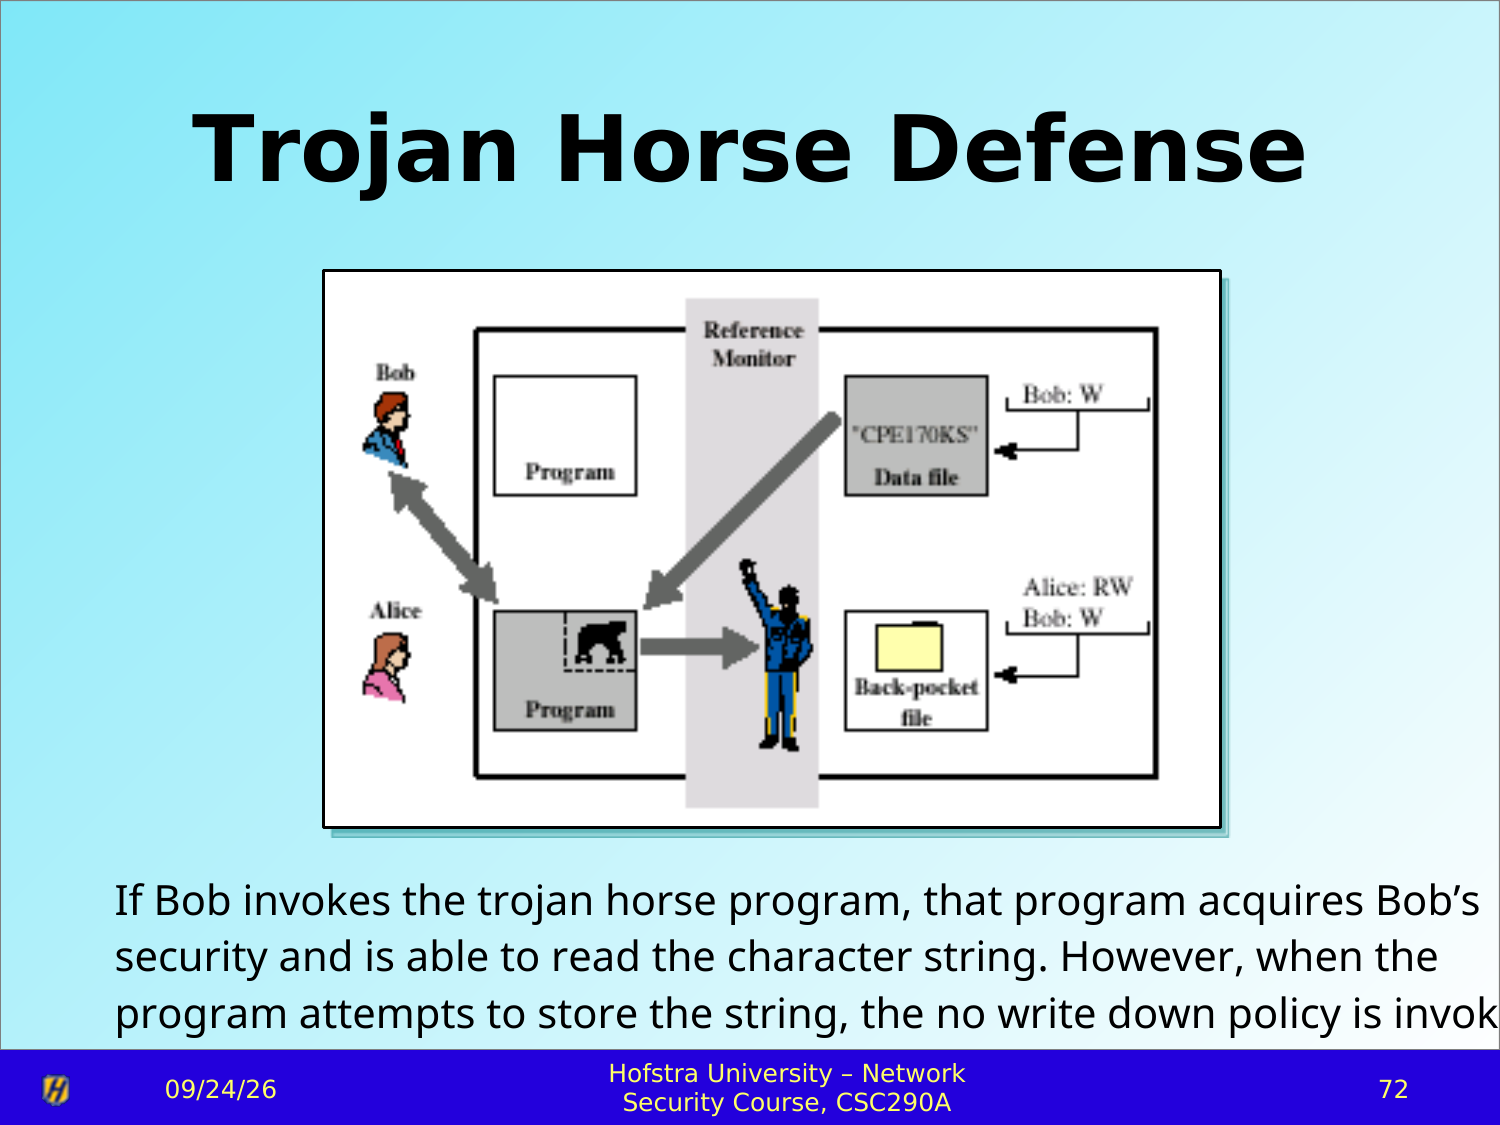

# Trojan Horse Defense
If Bob invokes the trojan horse program, that program acquires Bob’s
security and is able to read the character string. However, when the
program attempts to store the string, the no write down policy is invoked
72